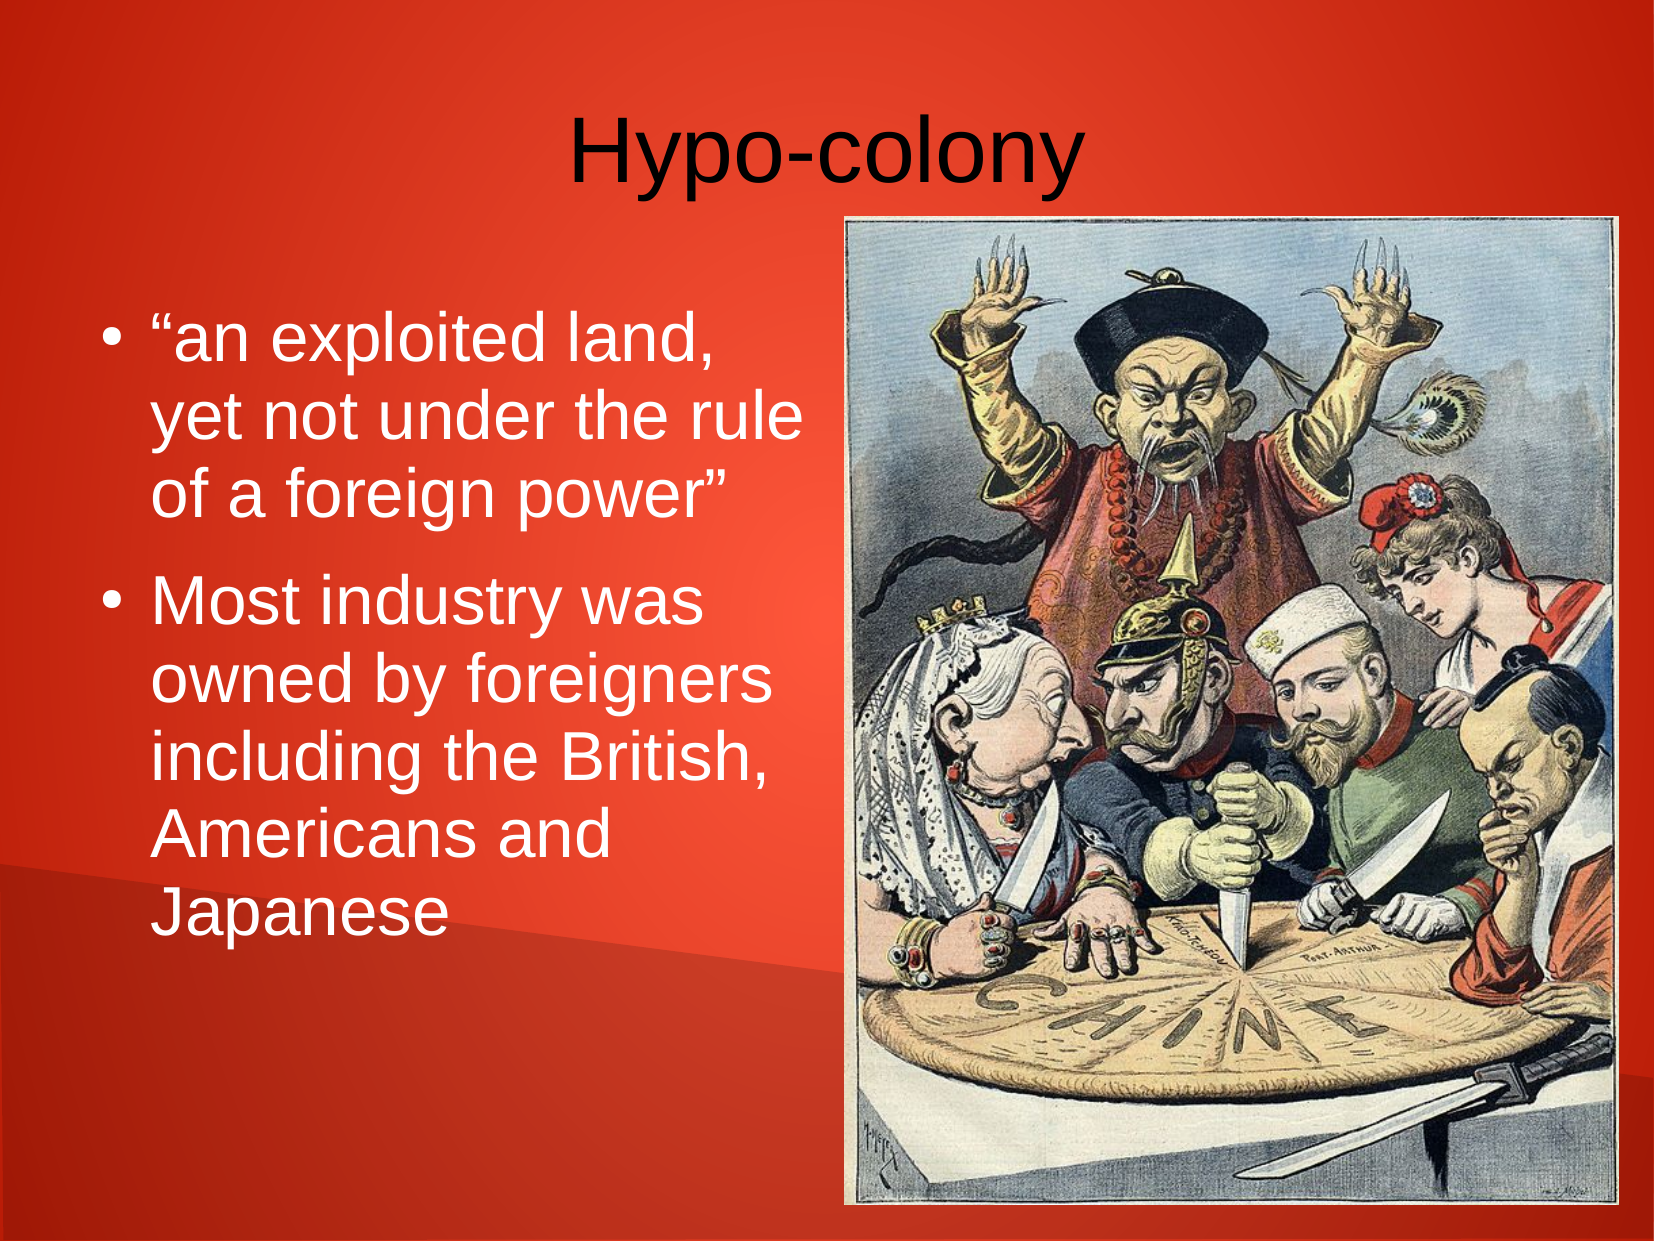

# Hypo-colony
“an exploited land, yet not under the rule of a foreign power”
Most industry was owned by foreigners including the British, Americans and Japanese